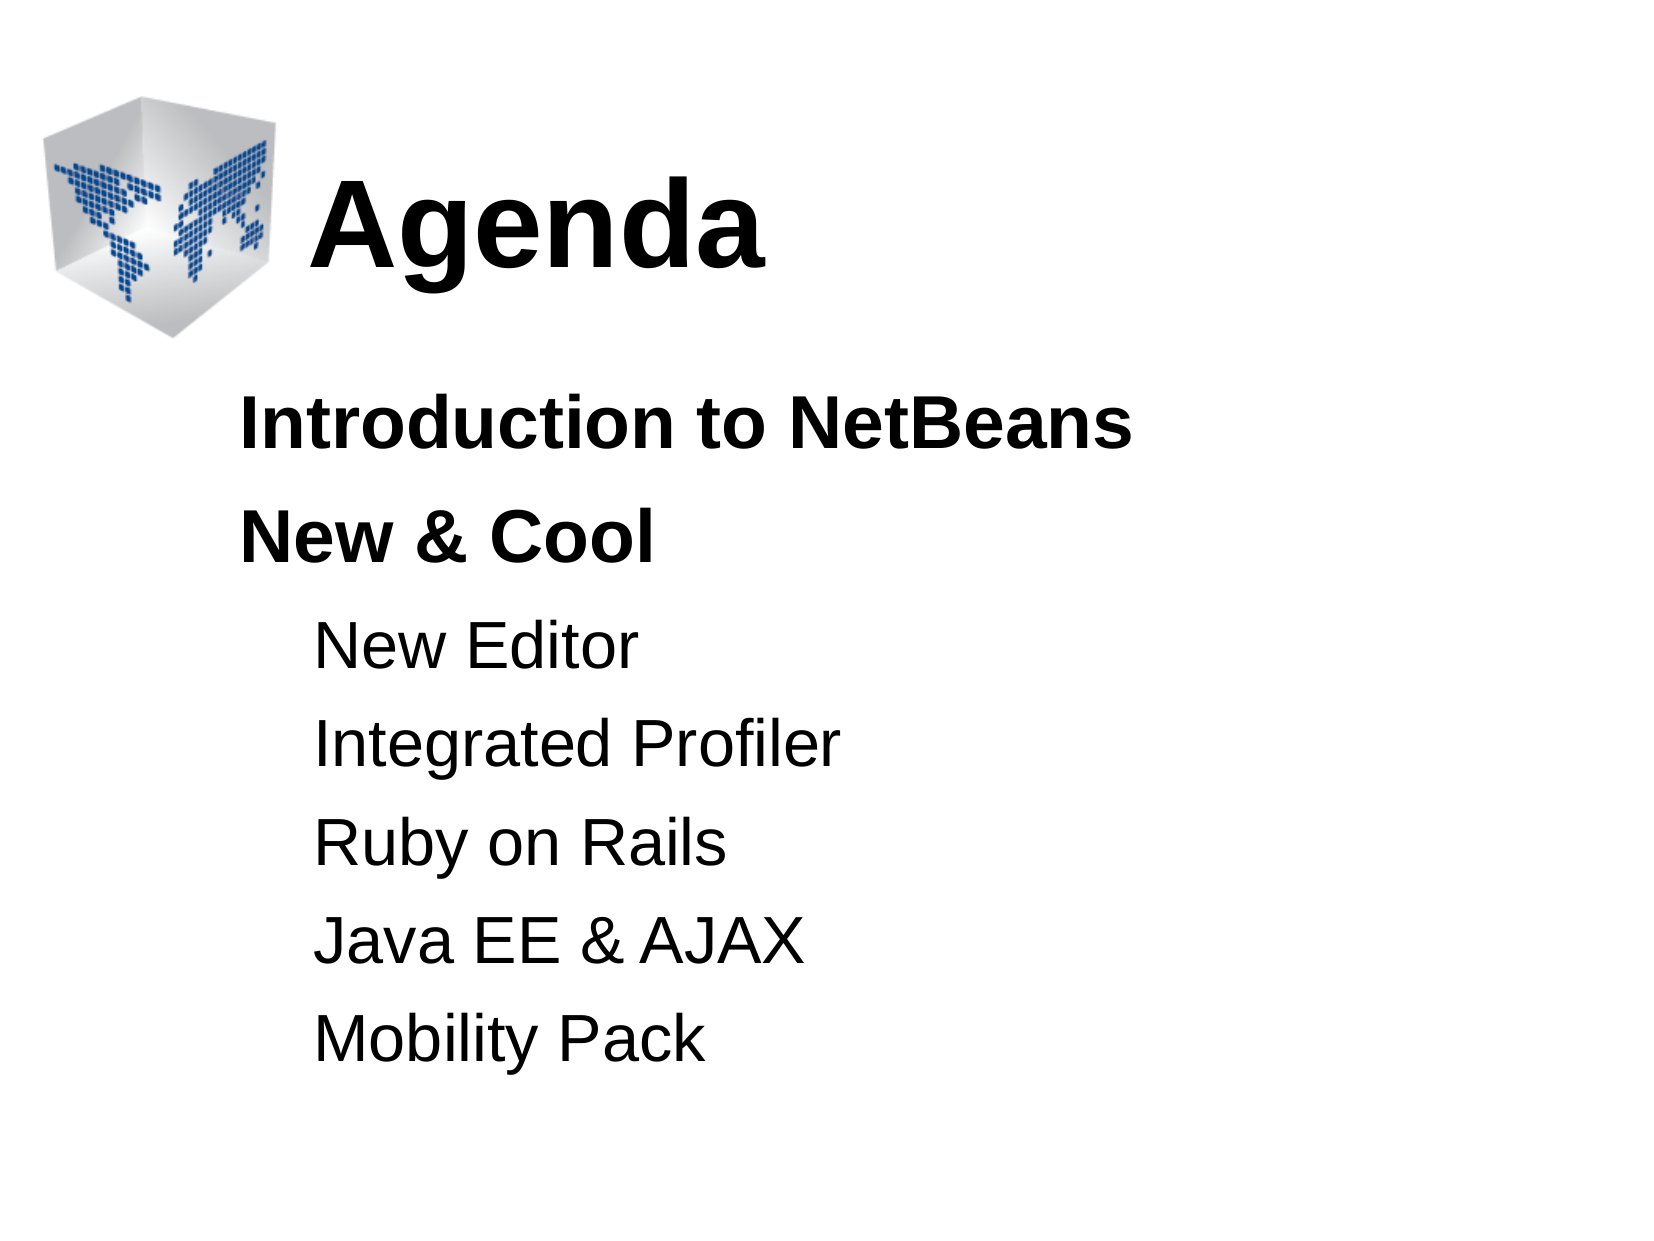

# Agenda
 Introduction to NetBeans
 New & Cool
New Editor
Integrated Profiler
Ruby on Rails
Java EE & AJAX
Mobility Pack